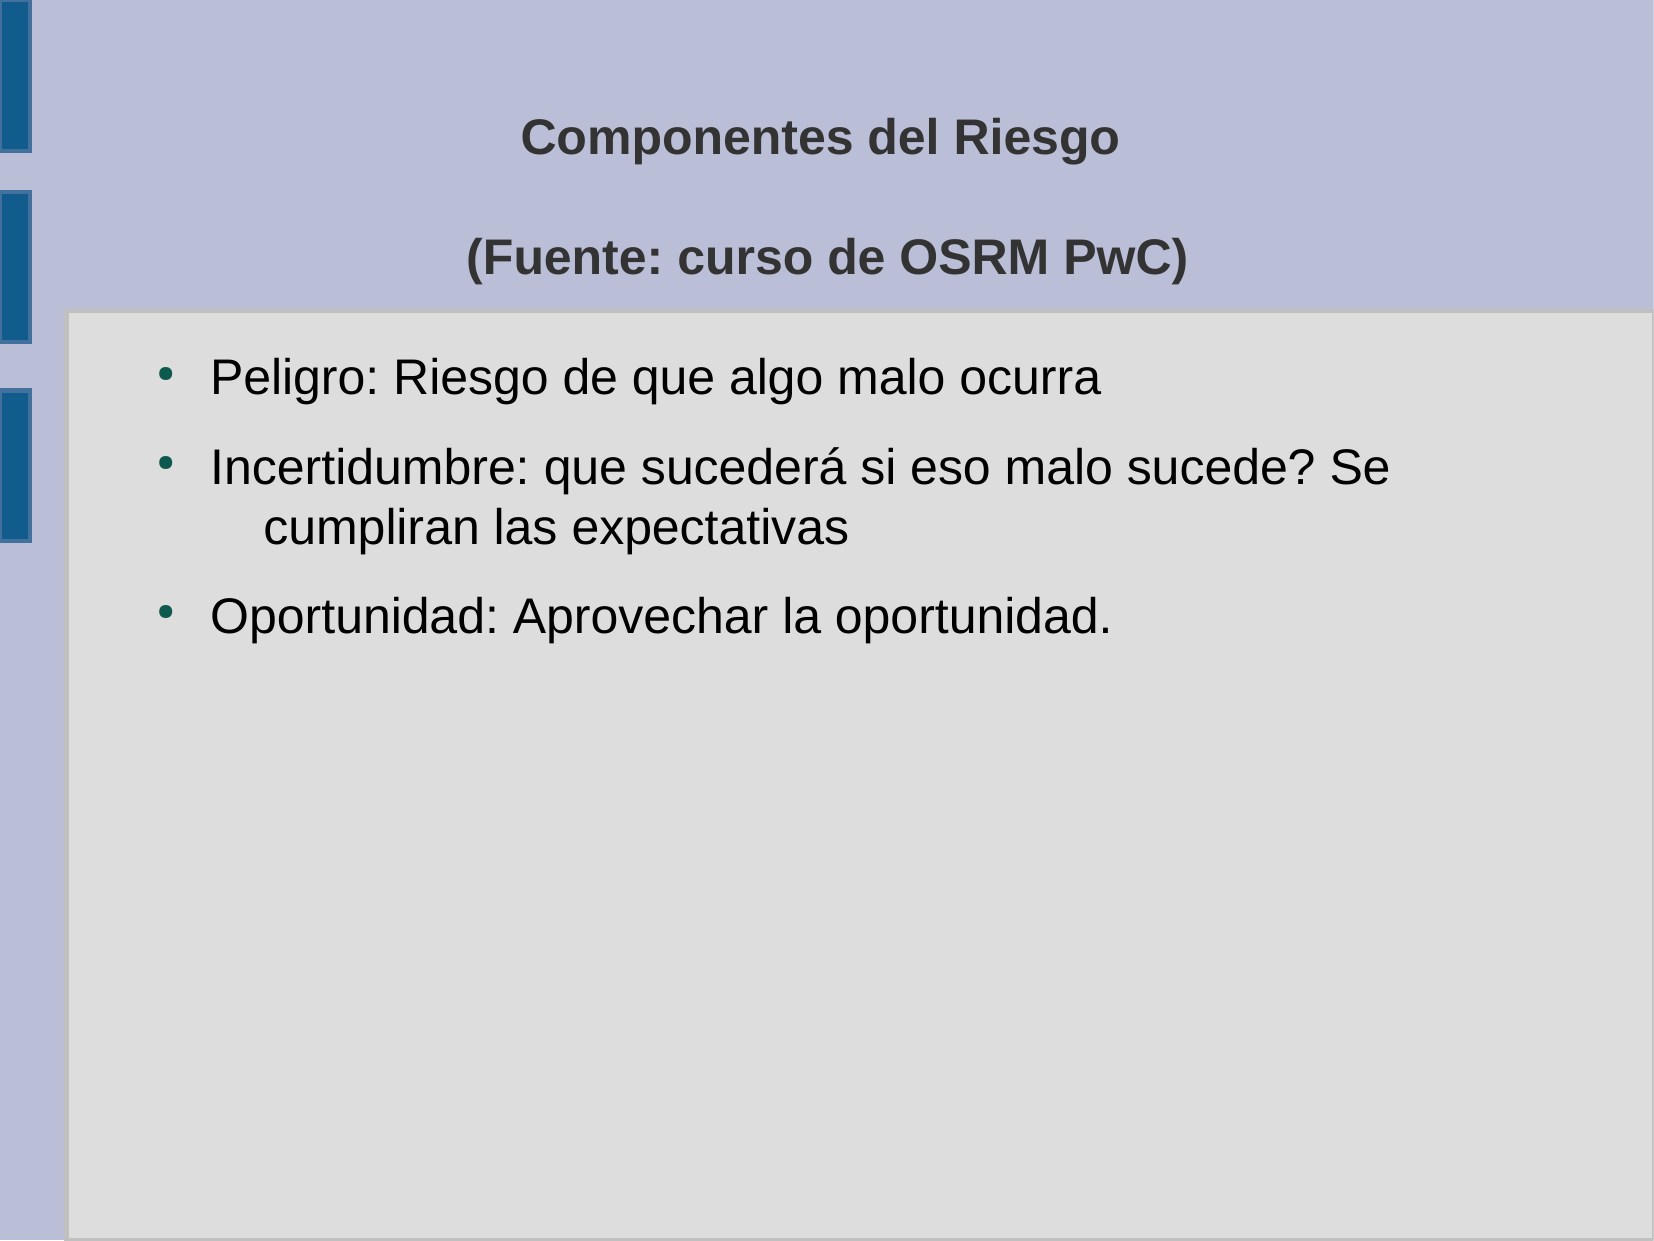

# Componentes del Riesgo (Fuente: curso de OSRM PwC)
Peligro: Riesgo de que algo malo ocurra
Incertidumbre: que sucederá si eso malo sucede? Se cumpliran las expectativas
Oportunidad: Aprovechar la oportunidad.